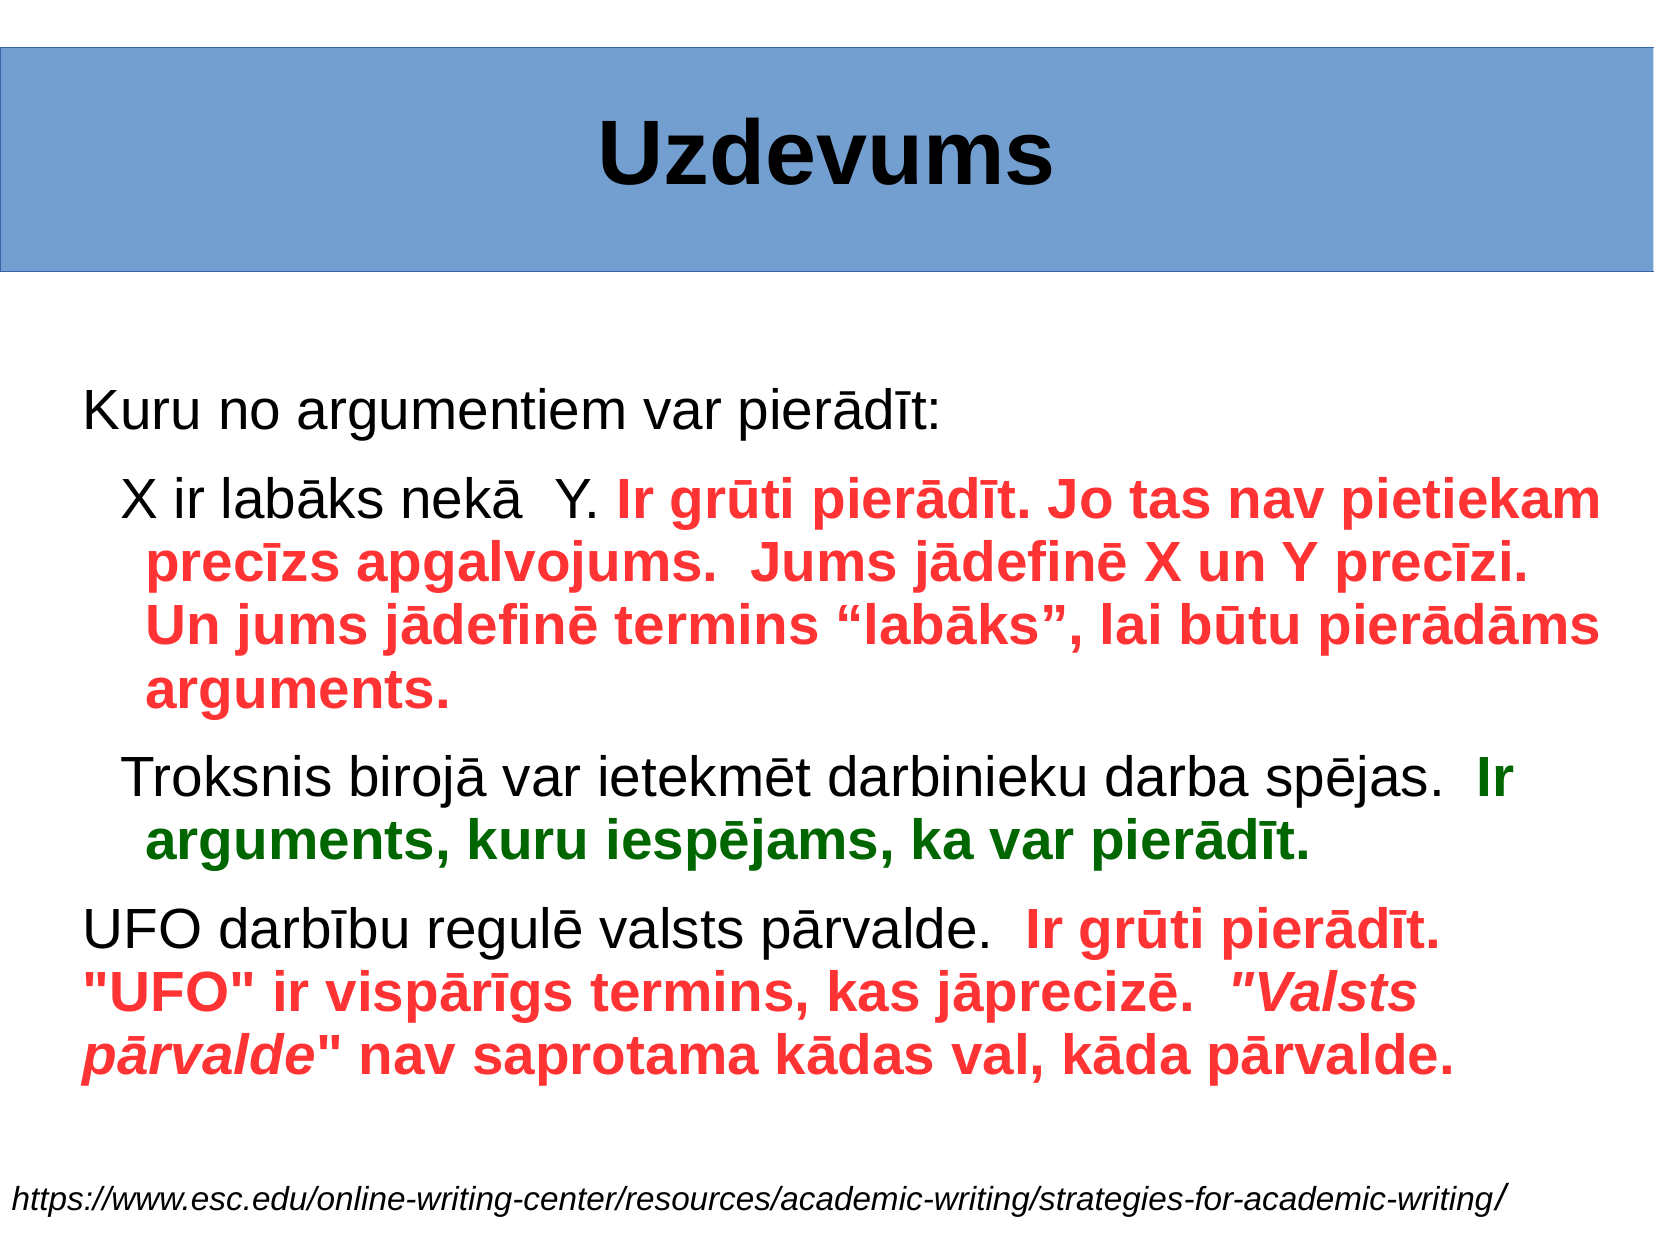

# Uzdevums
Kuru no argumentiem var pierādīt:
X ir labāks nekā Y. Ir grūti pierādīt. Jo tas nav pietiekam precīzs apgalvojums. Jums jādefinē X un Y precīzi. Un jums jādefinē termins “labāks”, lai būtu pierādāms arguments.
Troksnis birojā var ietekmēt darbinieku darba spējas. Ir arguments, kuru iespējams, ka var pierādīt.
UFO darbību regulē valsts pārvalde. Ir grūti pierādīt. "UFO" ir vispārīgs termins, kas jāprecizē. "Valsts pārvalde" nav saprotama kādas val, kāda pārvalde.
https://www.esc.edu/online-writing-center/resources/academic-writing/strategies-for-academic-writing/